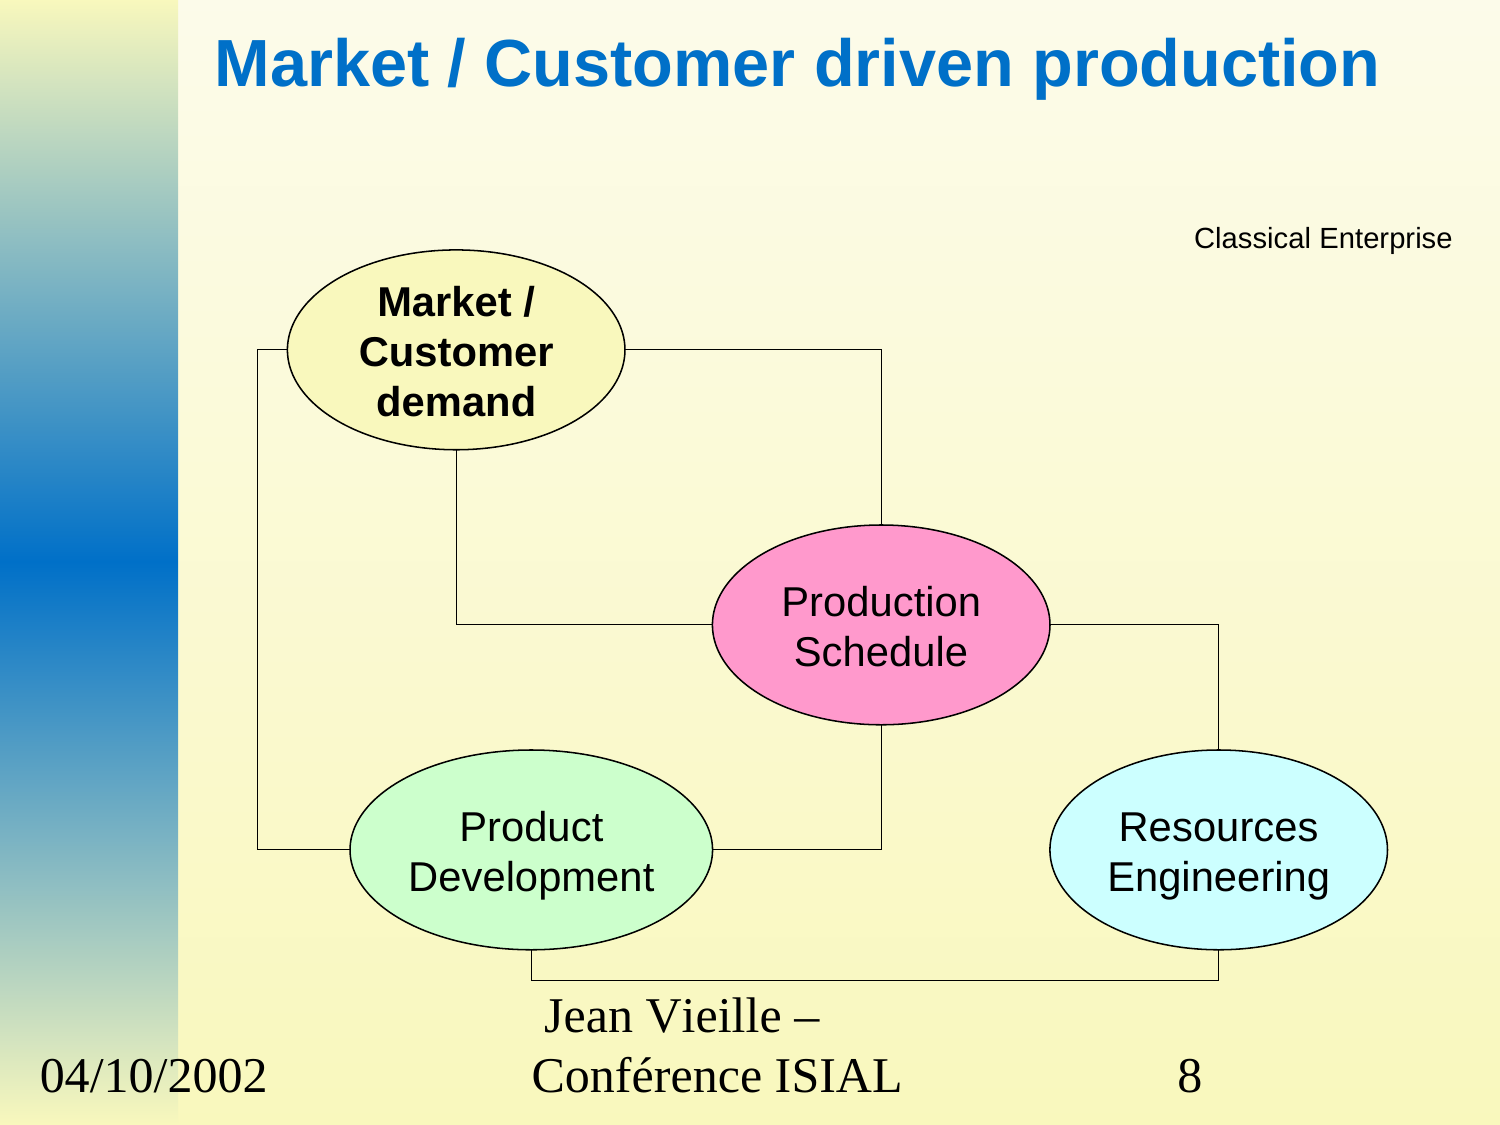

# Market / Customer driven production
Classical Enterprise
Market / Customer demand
Production Schedule
Product Development
Resources Engineering
8